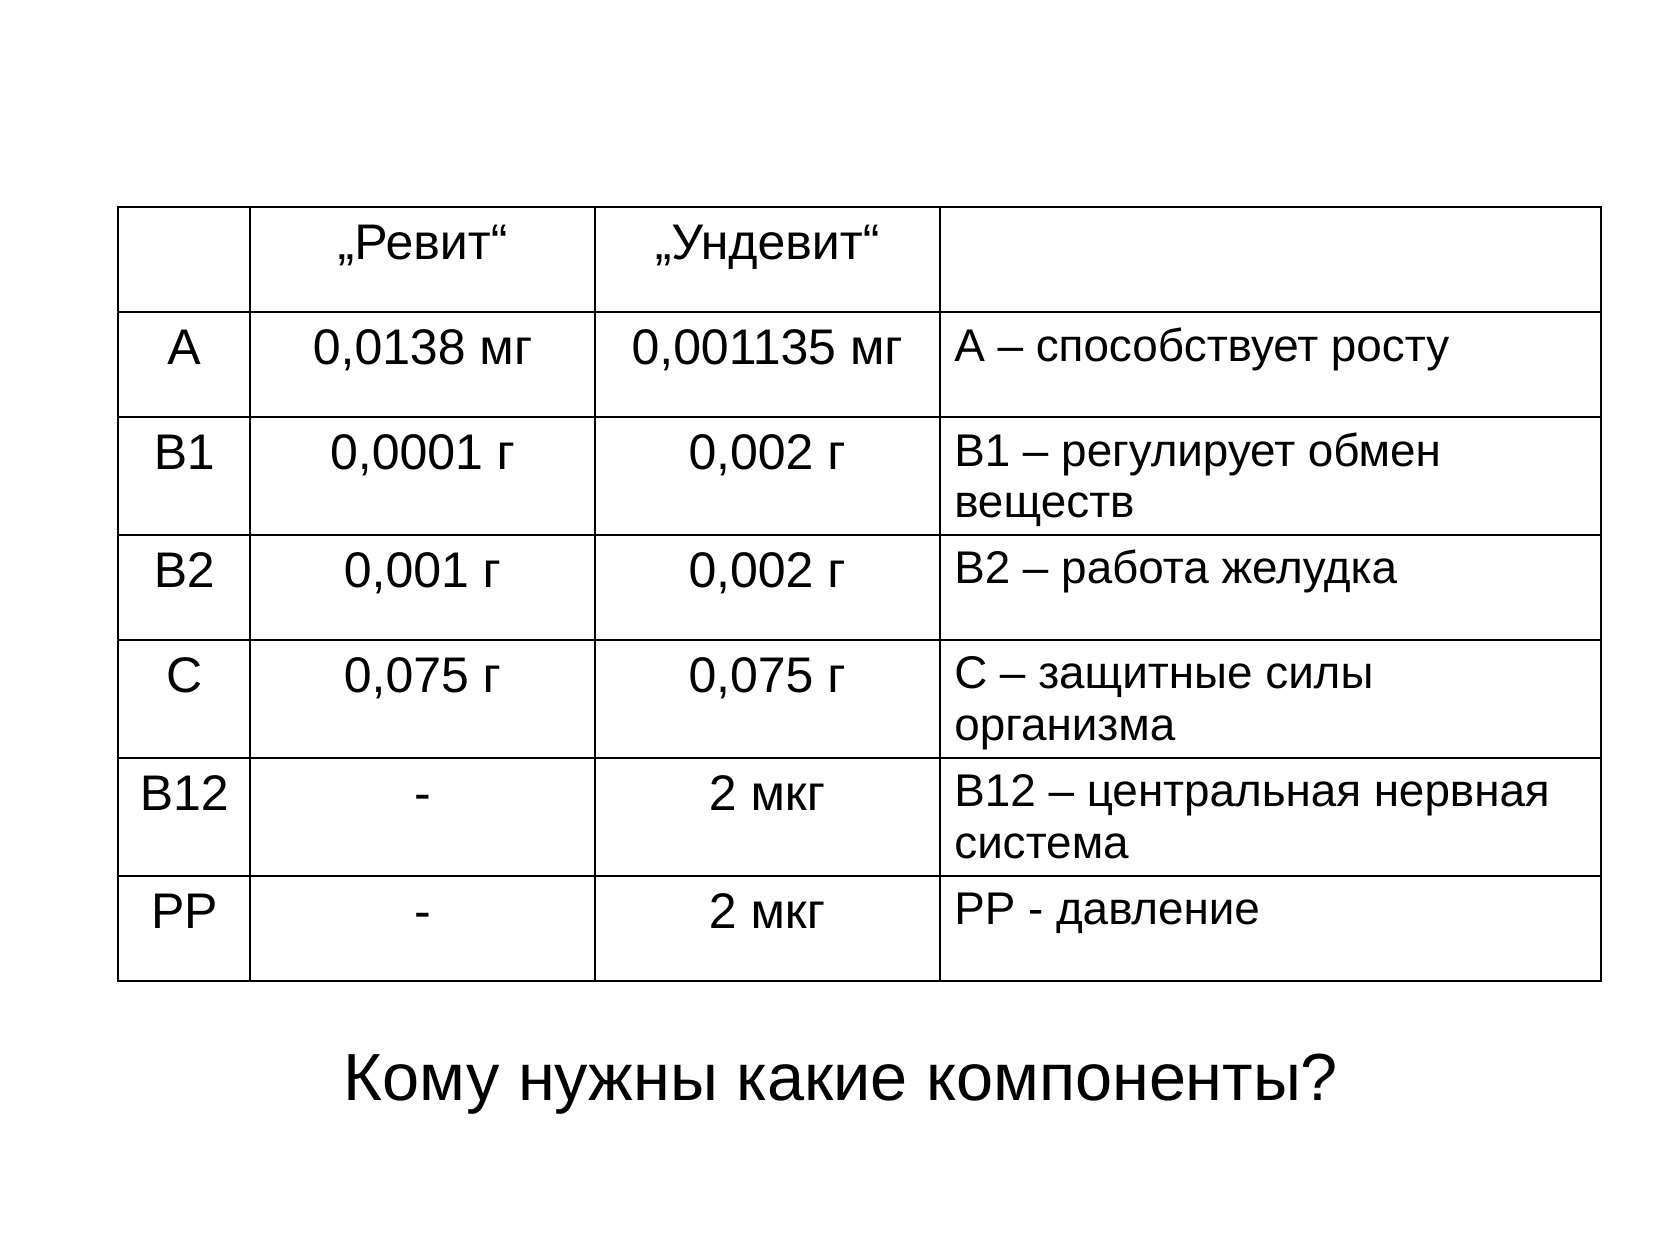

| | „Ревит“ | „Ундевит“ | |
| --- | --- | --- | --- |
| А | 0,0138 мг | 0,001135 мг | А – способствует росту |
| В1 | 0,0001 г | 0,002 г | В1 – регулирует обмен веществ |
| В2 | 0,001 г | 0,002 г | В2 – работа желудка |
| С | 0,075 г | 0,075 г | С – защитные силы организма |
| В12 | - | 2 мкг | В12 – центральная нервная система |
| РР | - | 2 мкг | РР - давление |
# Кому нужны какие компоненты?